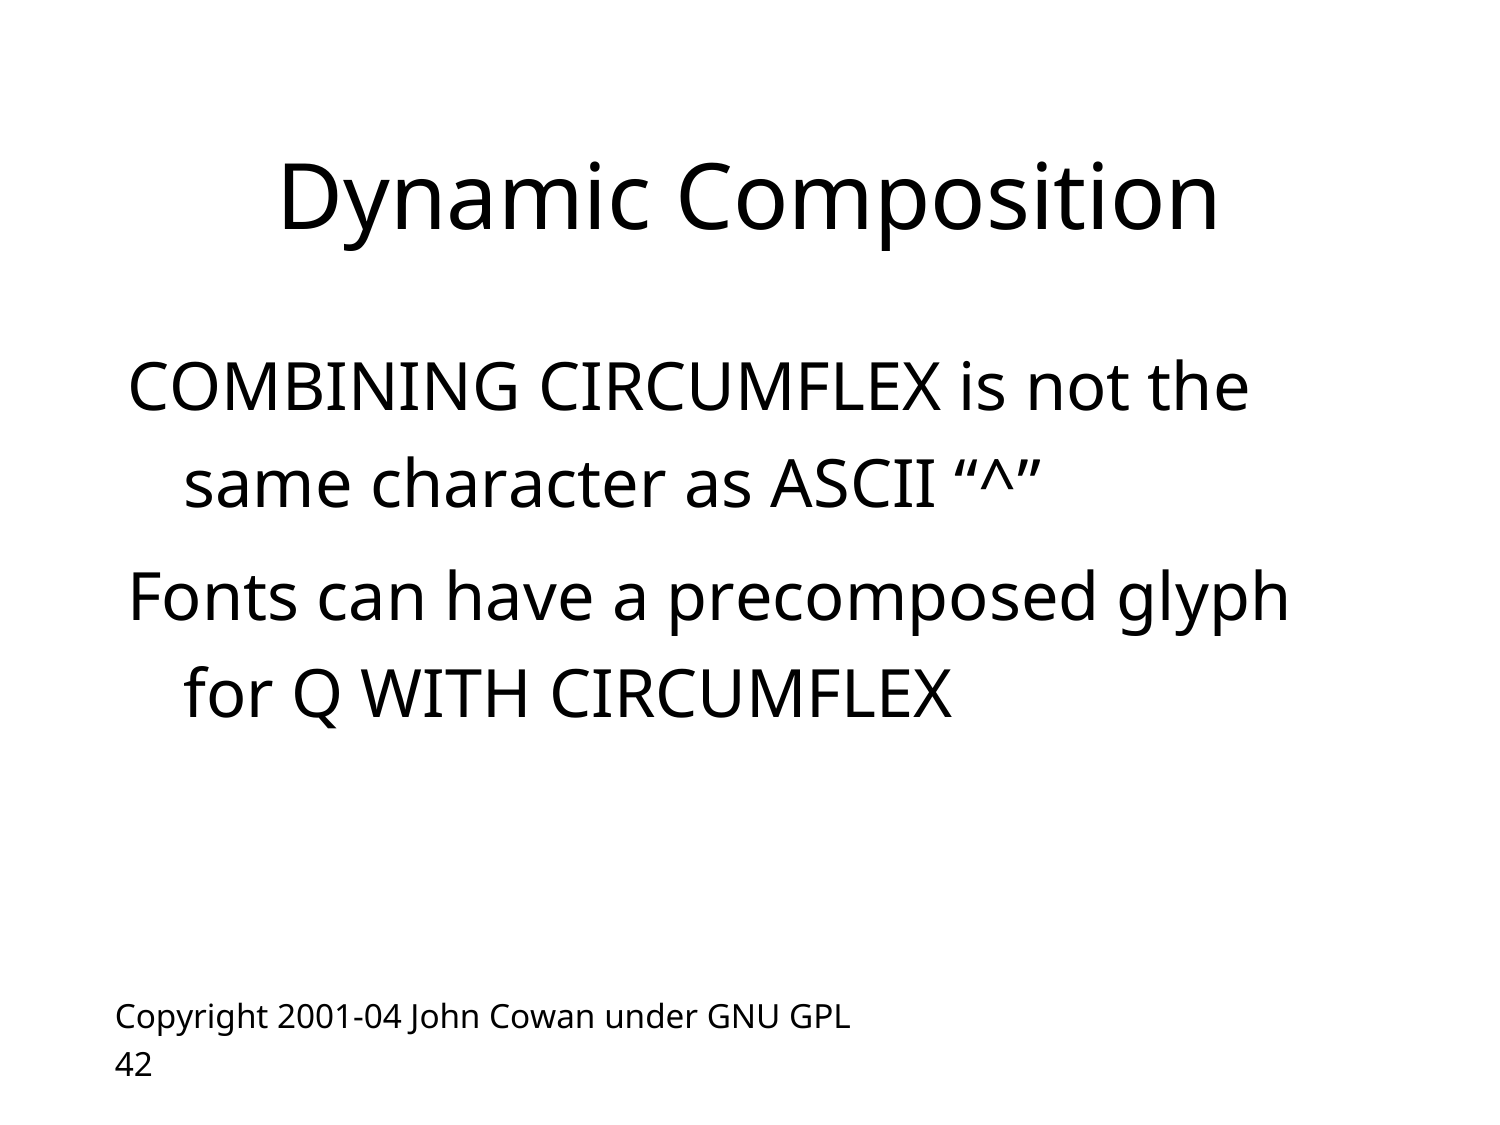

# Dynamic Composition
COMBINING CIRCUMFLEX is not the same character as ASCII “^”
Fonts can have a precomposed glyph for Q WITH CIRCUMFLEX